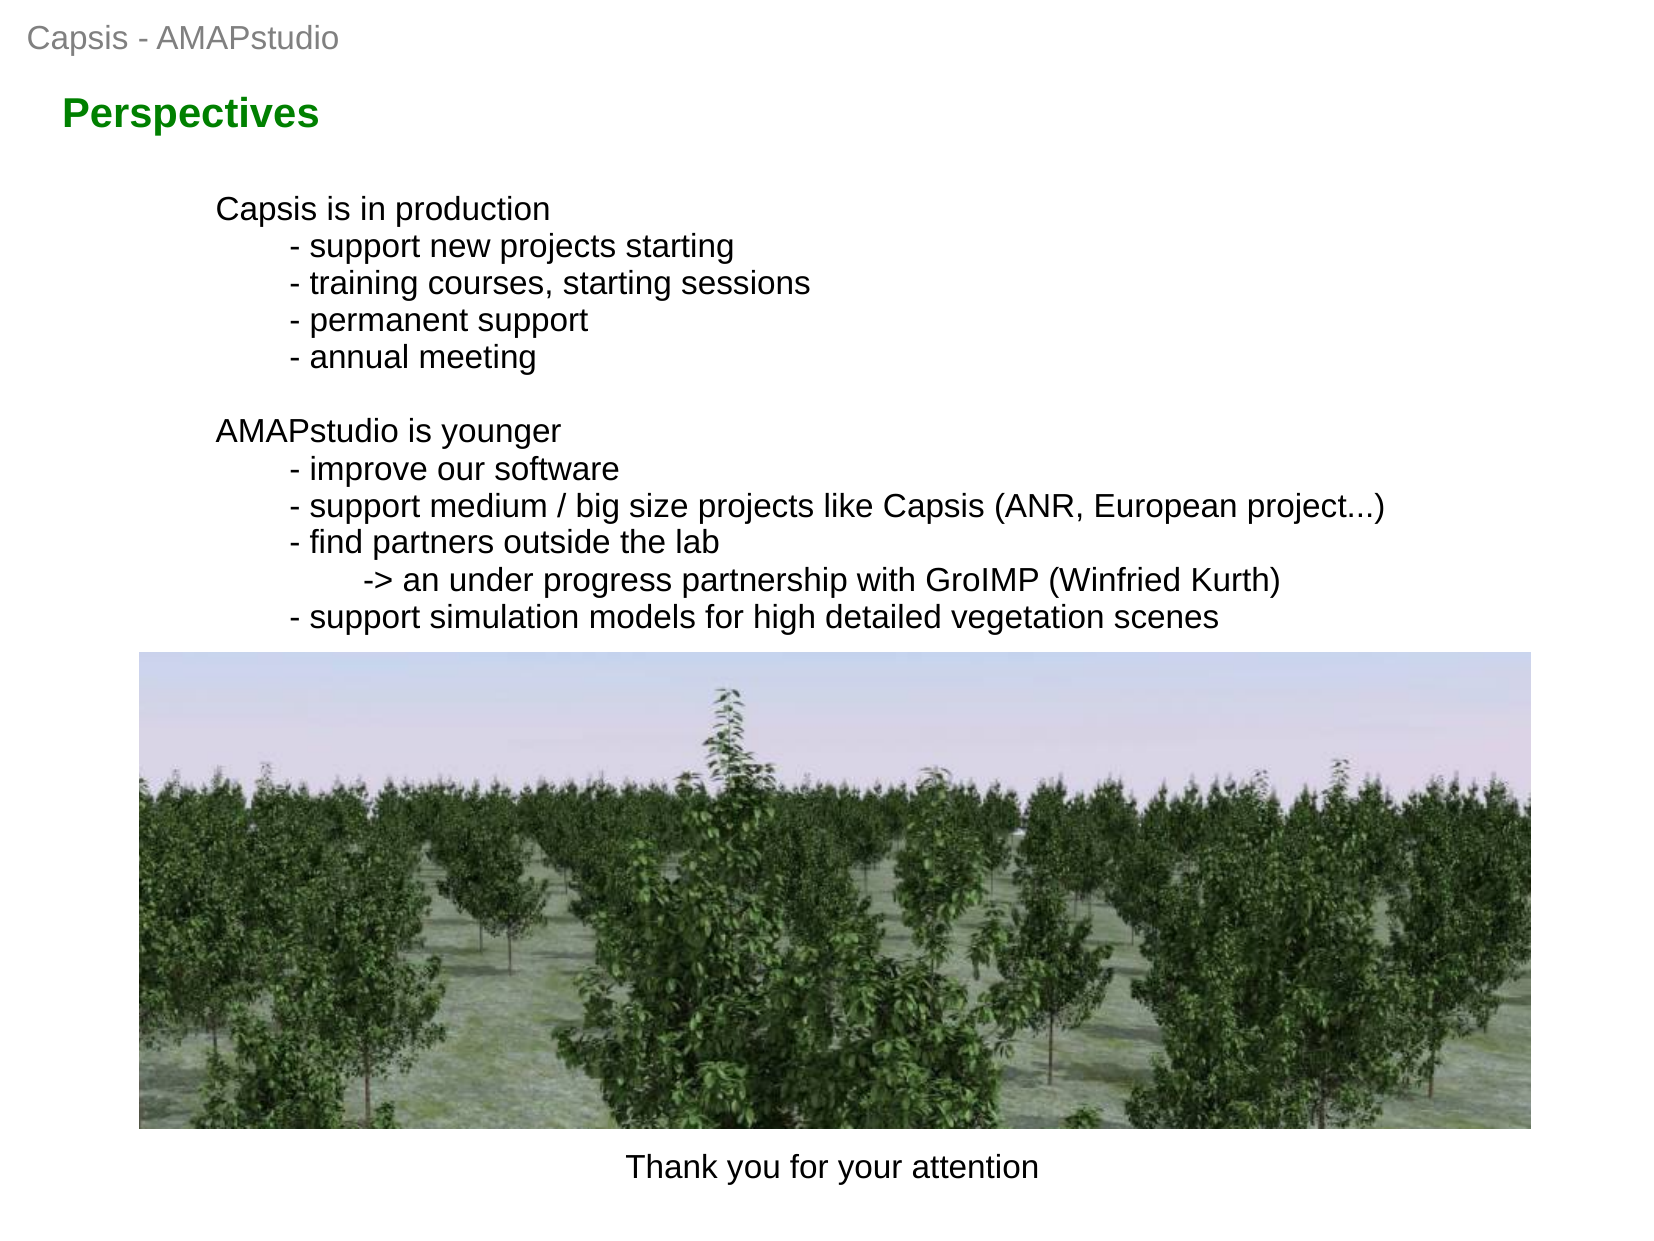

Capsis - AMAPstudio
Perspectives
Capsis is in production
	- support new projects starting
	- training courses, starting sessions
	- permanent support
	- annual meeting
AMAPstudio is younger
	- improve our software
	- support medium / big size projects like Capsis (ANR, European project...)
	- find partners outside the lab
		-> an under progress partnership with GroIMP (Winfried Kurth)
	- support simulation models for high detailed vegetation scenes
Thank you for your attention